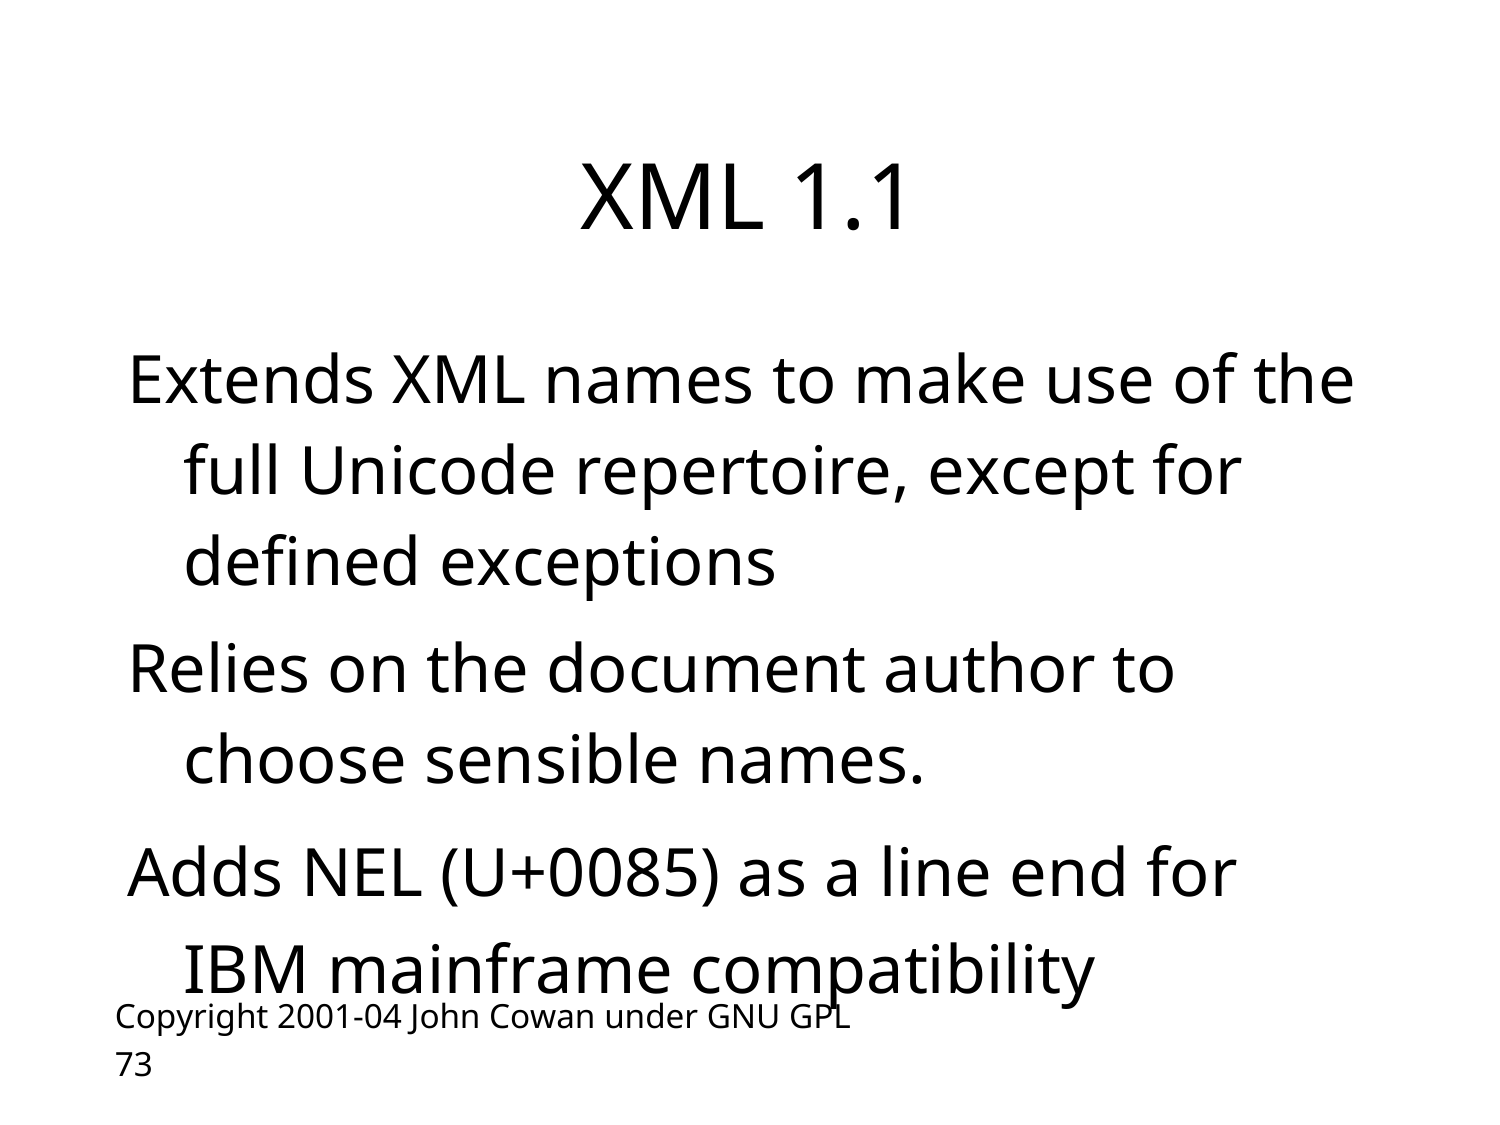

# XML 1.1
Extends XML names to make use of the full Unicode repertoire, except for defined exceptions
Relies on the document author to choose sensible names.
Adds NEL (U+0085) as a line end for IBM mainframe compatibility